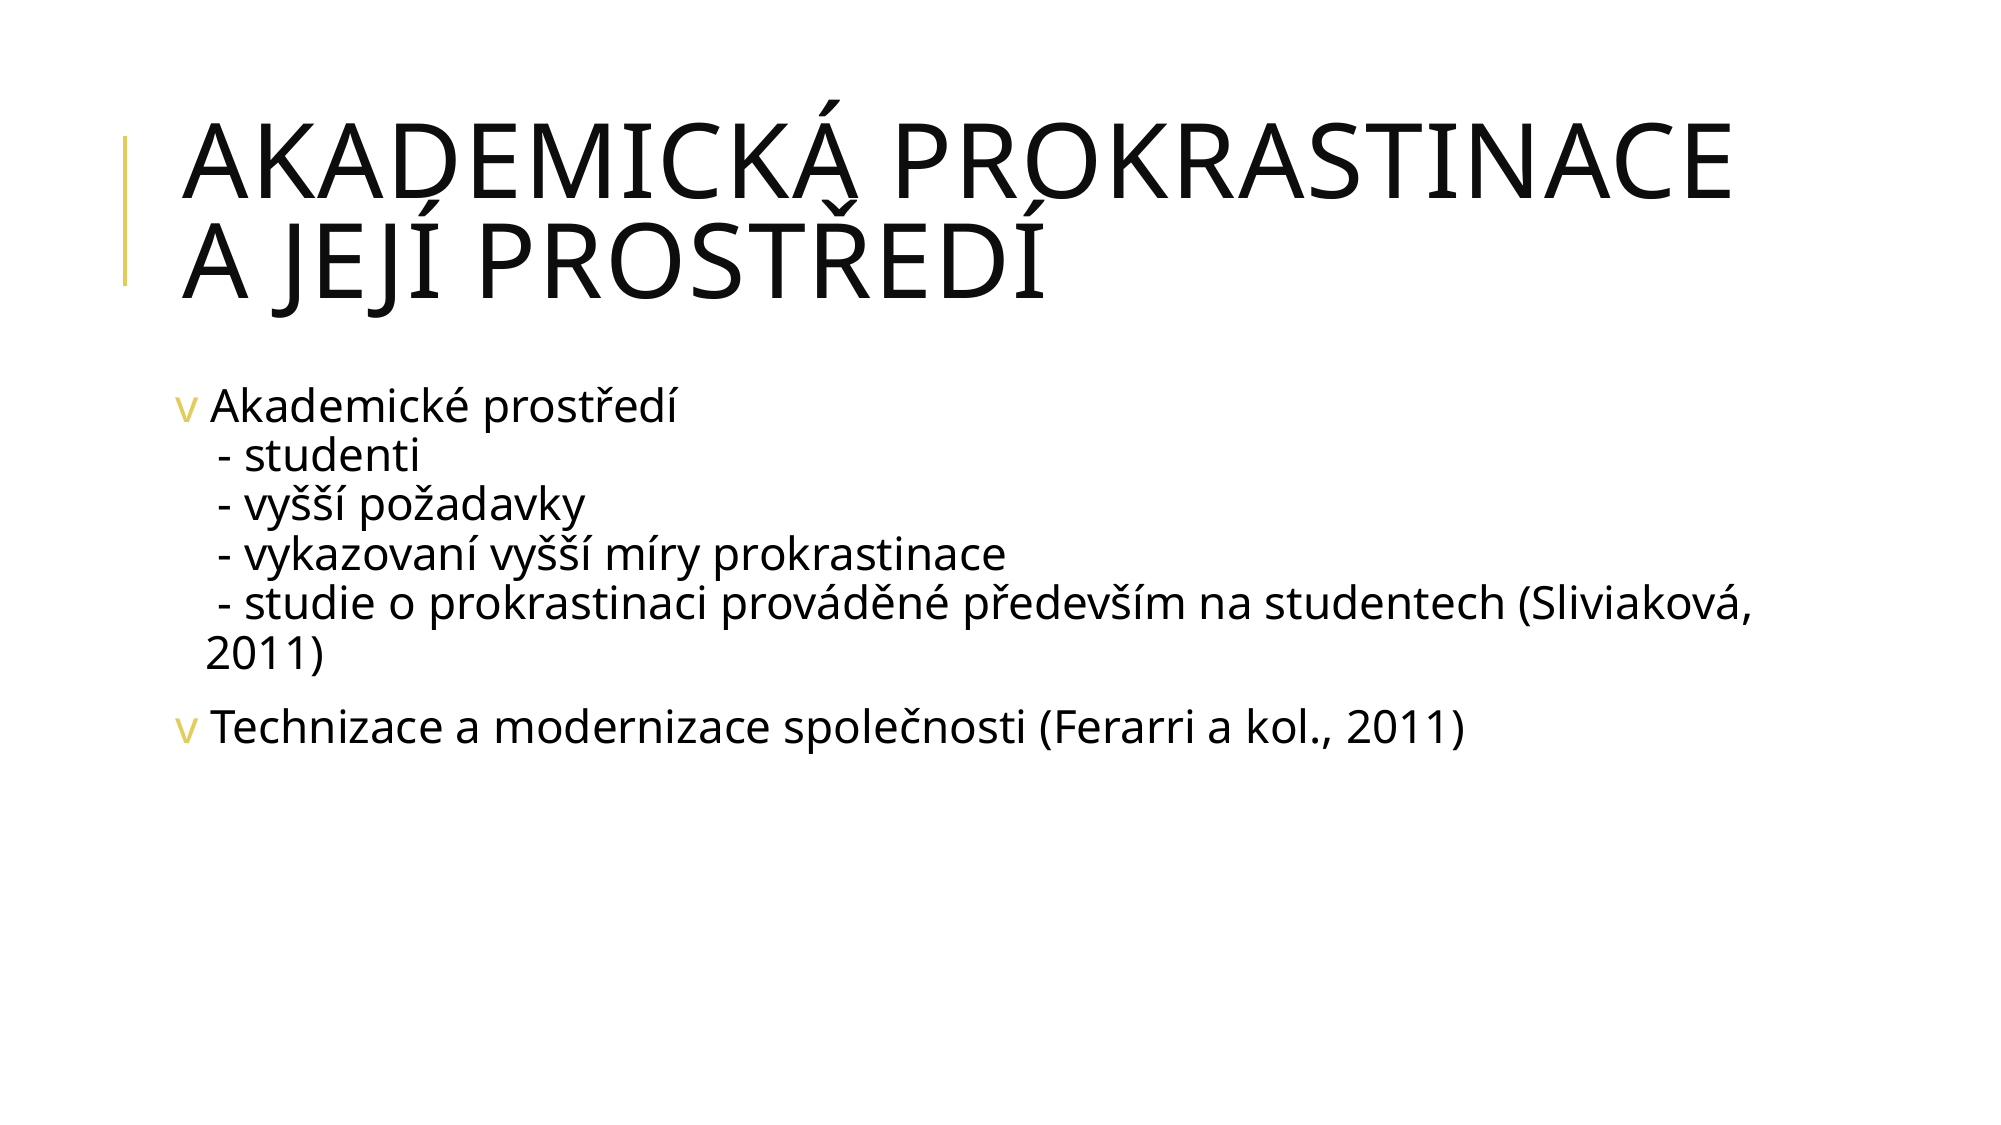

# Akademická prokrastinace a její prostředí
 Akademické prostředí
 - studenti
 - vyšší požadavky
 - vykazovaní vyšší míry prokrastinace
 - studie o prokrastinaci prováděné především na studentech (Sliviaková, 2011)
 Technizace a modernizace společnosti (Ferarri a kol., 2011)